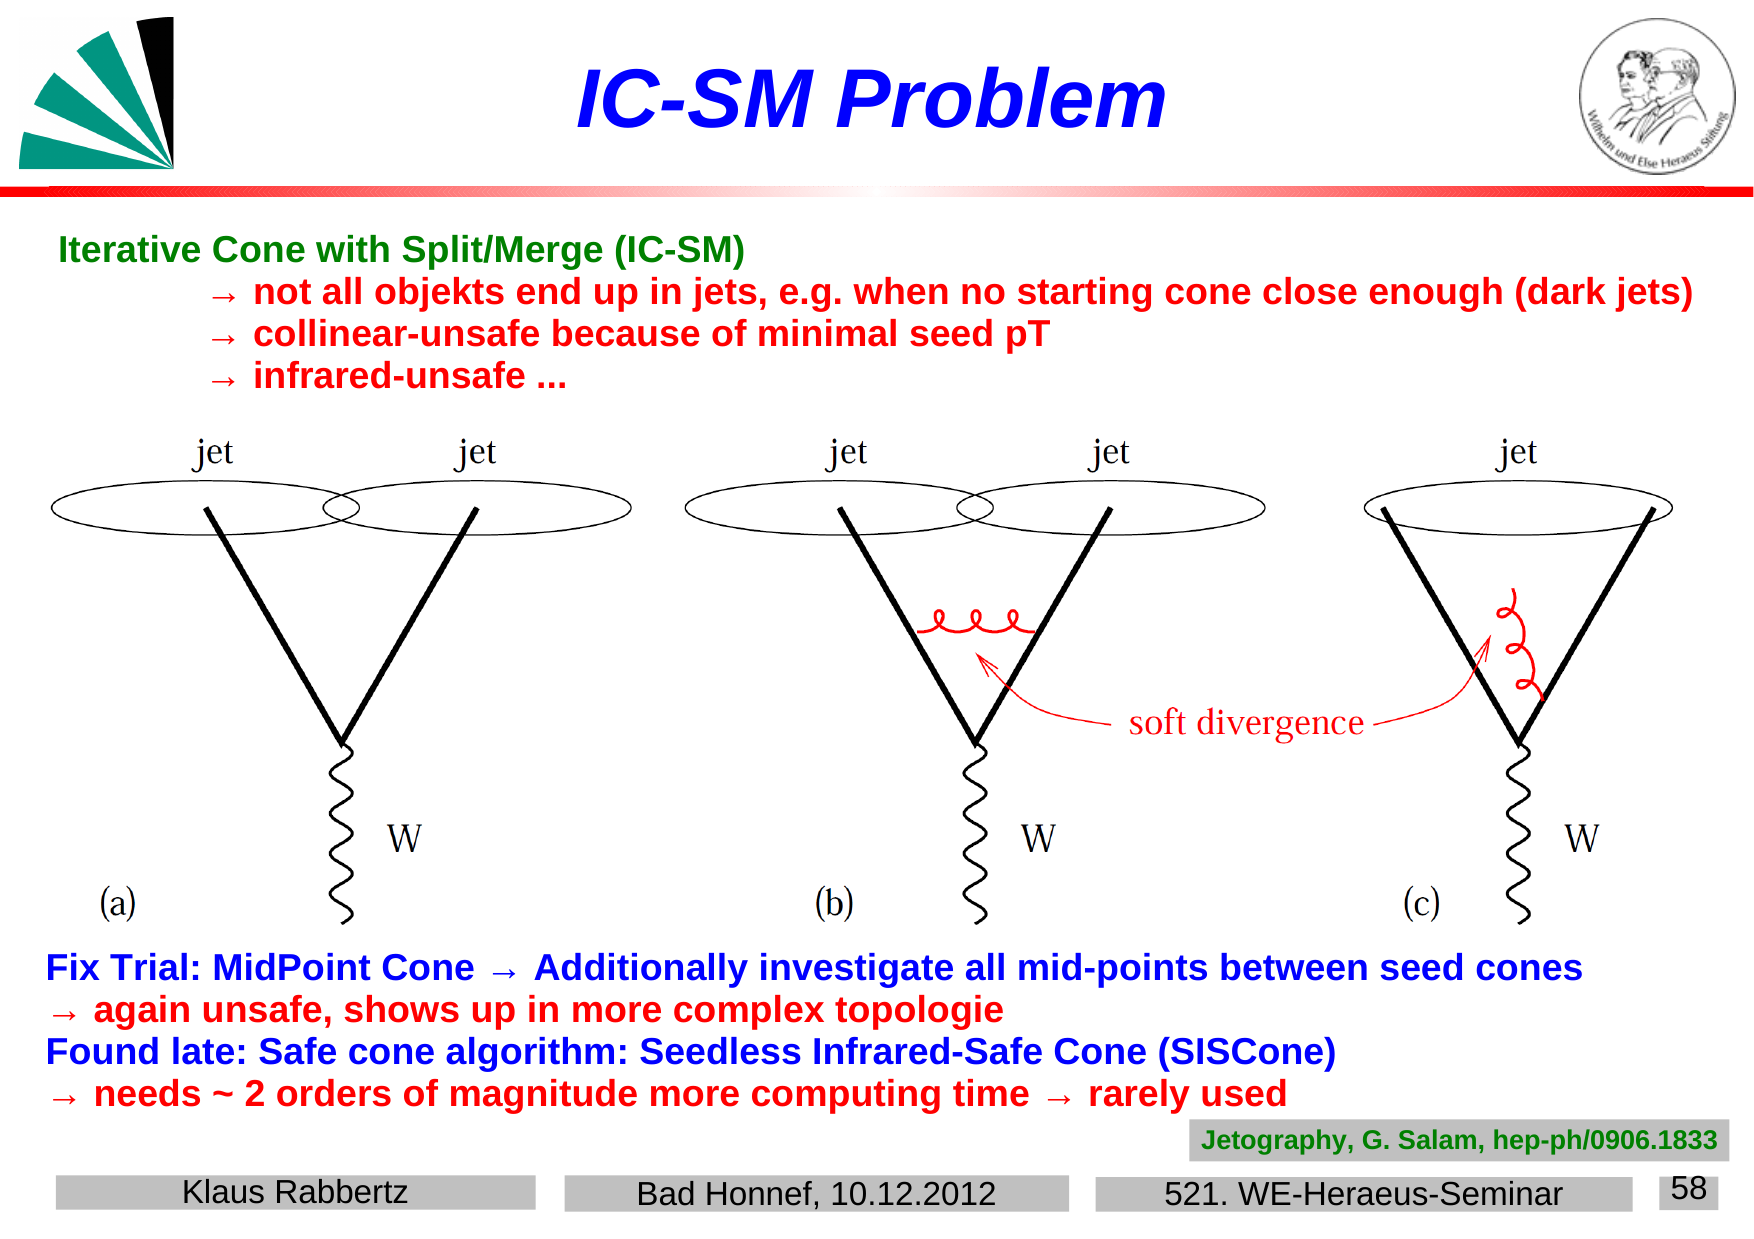

# IC-SM Problem
Iterative Cone with Split/Merge (IC-SM)
 → not all objekts end up in jets, e.g. when no starting cone close enough (dark jets)
 → collinear-unsafe because of minimal seed pT
 → infrared-unsafe ...
Fix Trial: MidPoint Cone → Additionally investigate all mid-points between seed cones
→ again unsafe, shows up in more complex topologie
Found late: Safe cone algorithm: Seedless Infrared-Safe Cone (SISCone)
→ needs ~ 2 orders of magnitude more computing time → rarely used
Jetography, G. Salam, hep-ph/0906.1833